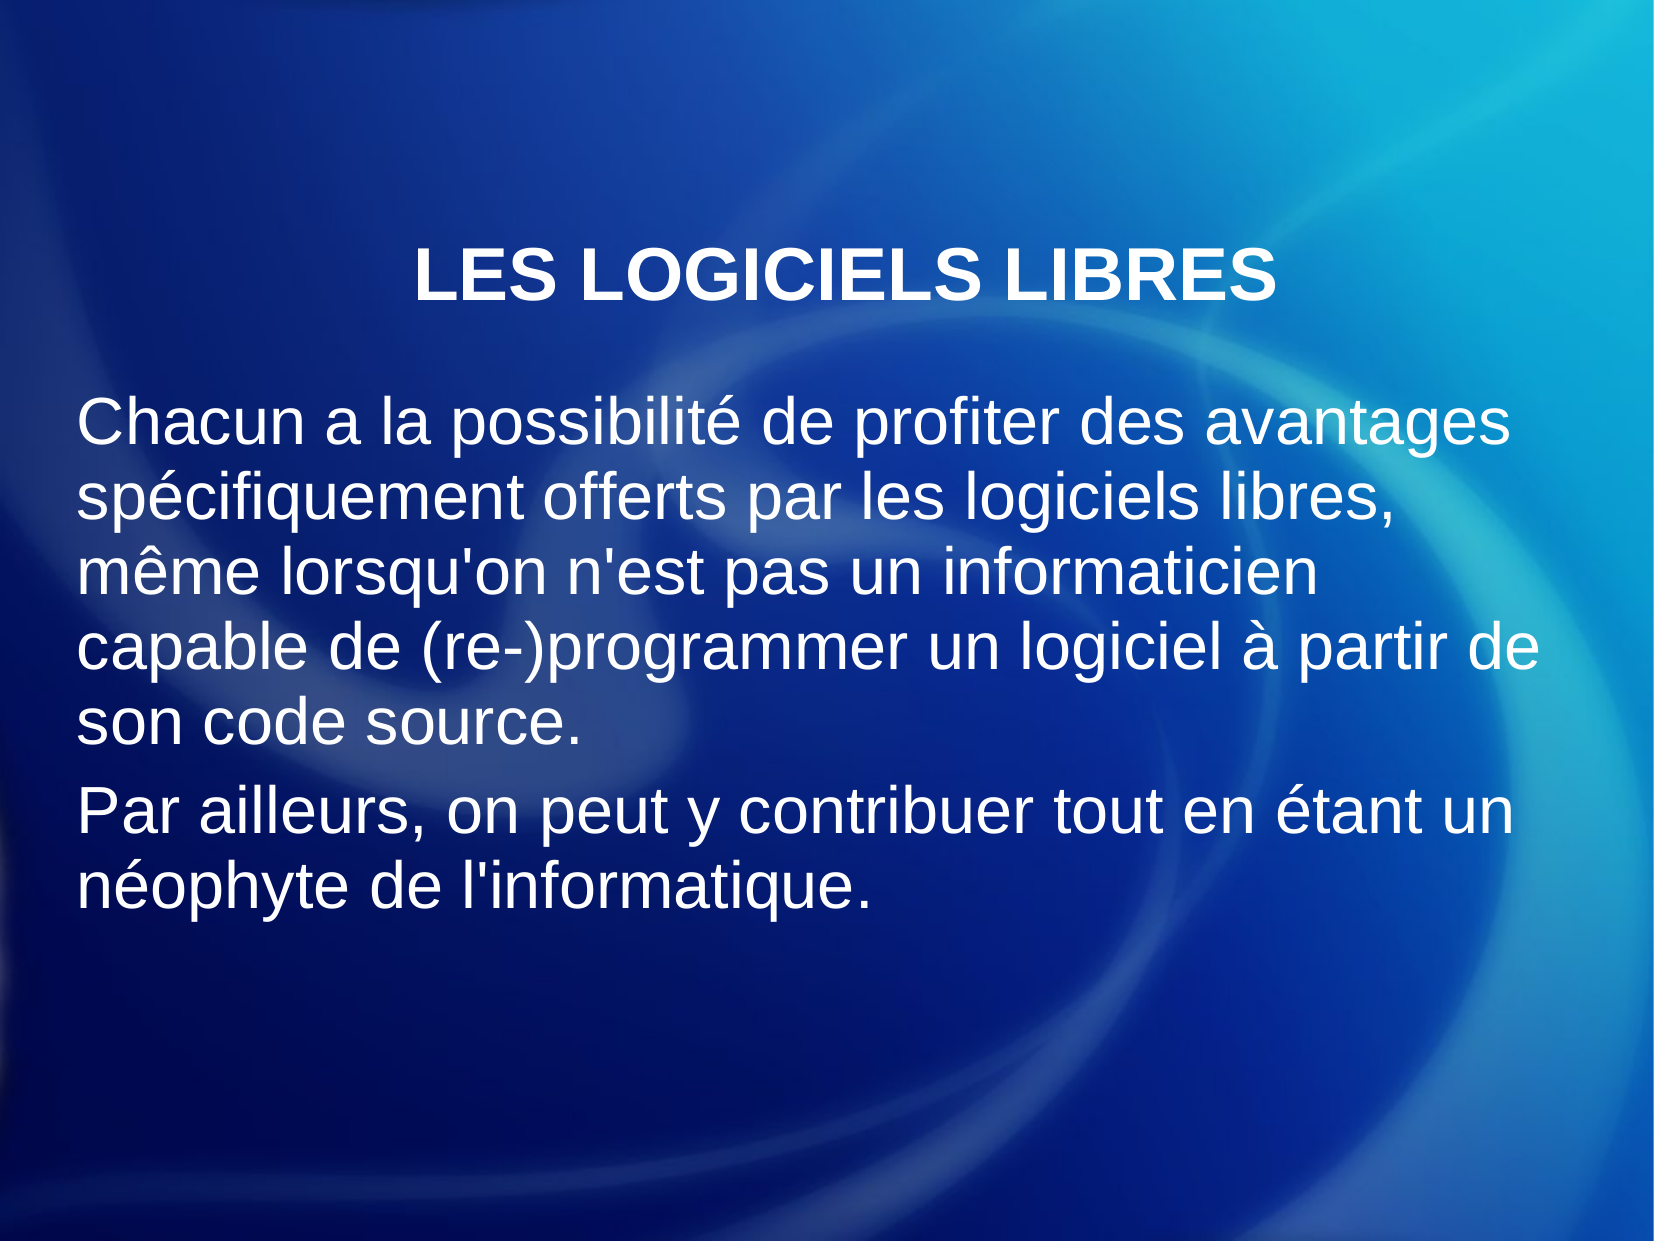

# LES LOGICIELS LIBRES
Chacun a la possibilité de profiter des avantages spécifiquement offerts par les logiciels libres, même lorsqu'on n'est pas un informaticien capable de (re-)programmer un logiciel à partir de son code source.
Par ailleurs, on peut y contribuer tout en étant un néophyte de l'informatique.